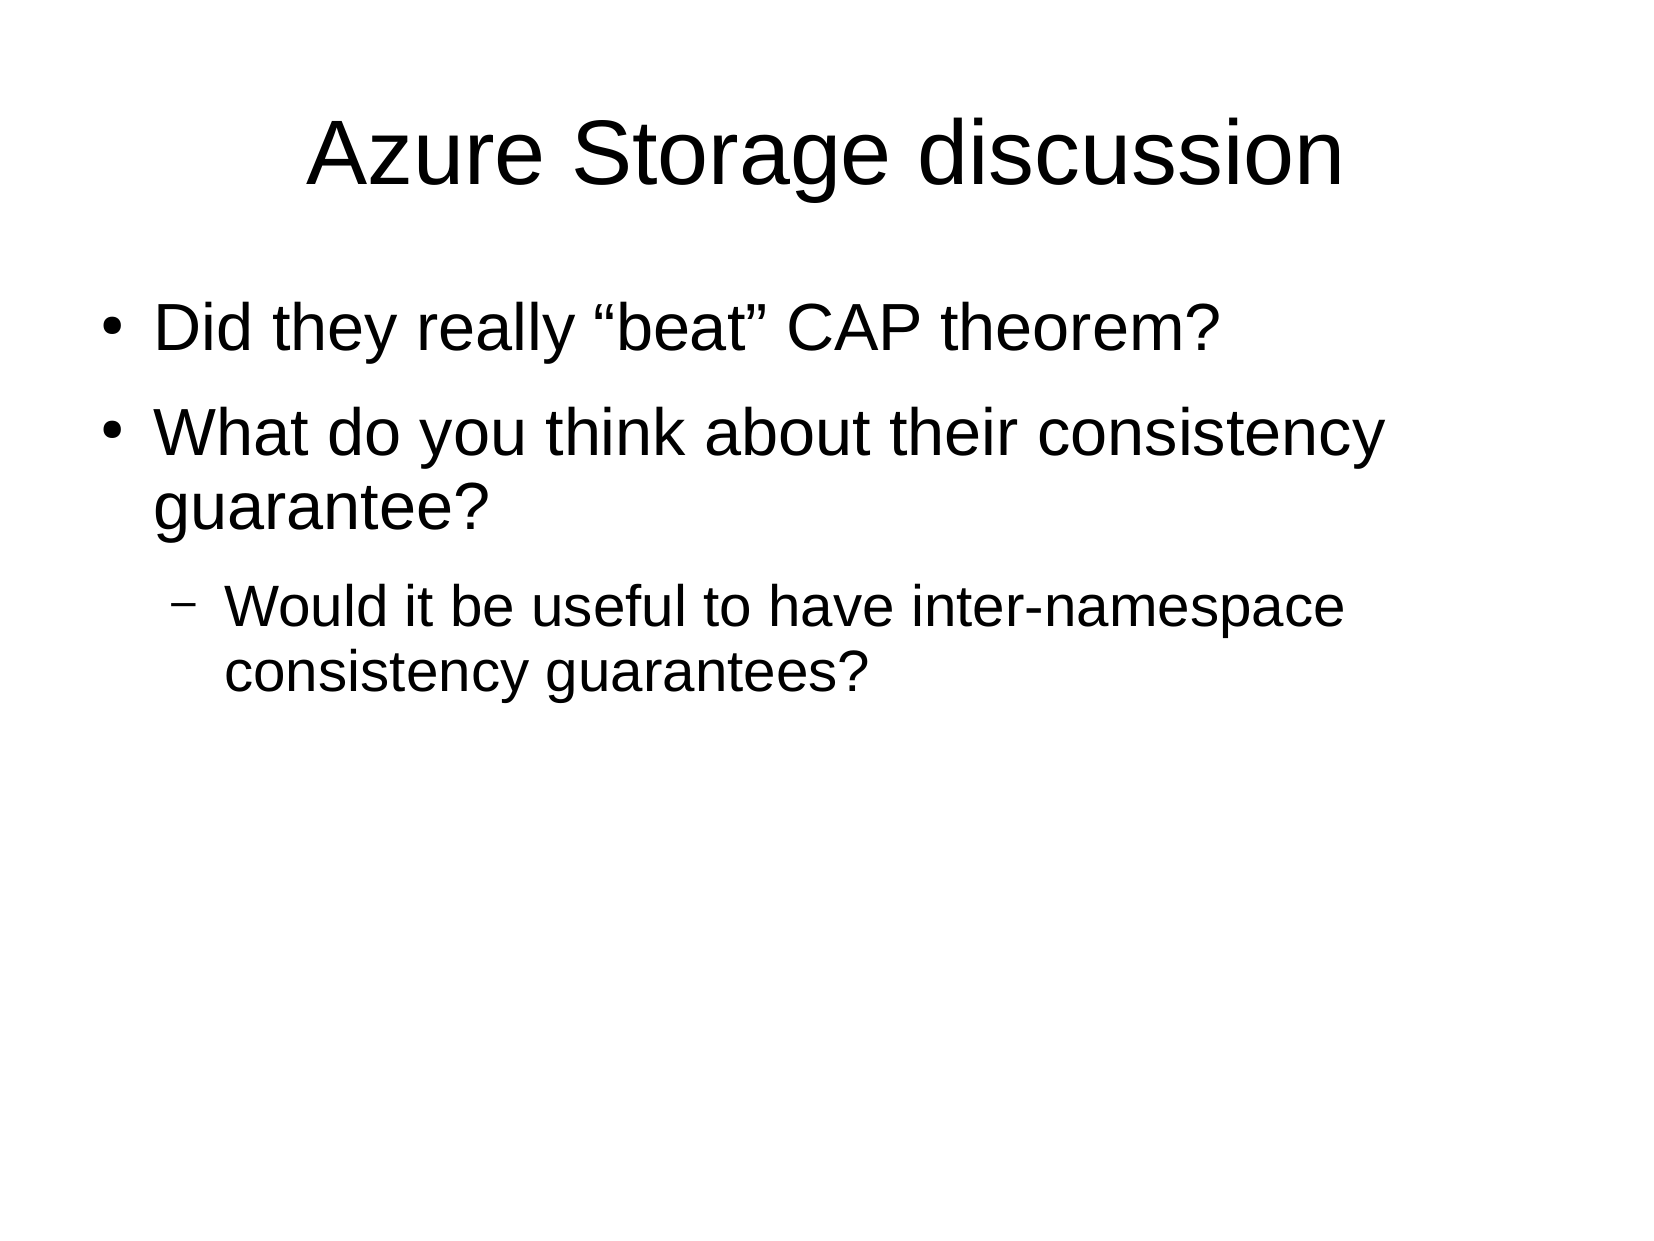

# Azure Storage discussion
Did they really “beat” CAP theorem?
What do you think about their consistency guarantee?
Would it be useful to have inter-namespace consistency guarantees?